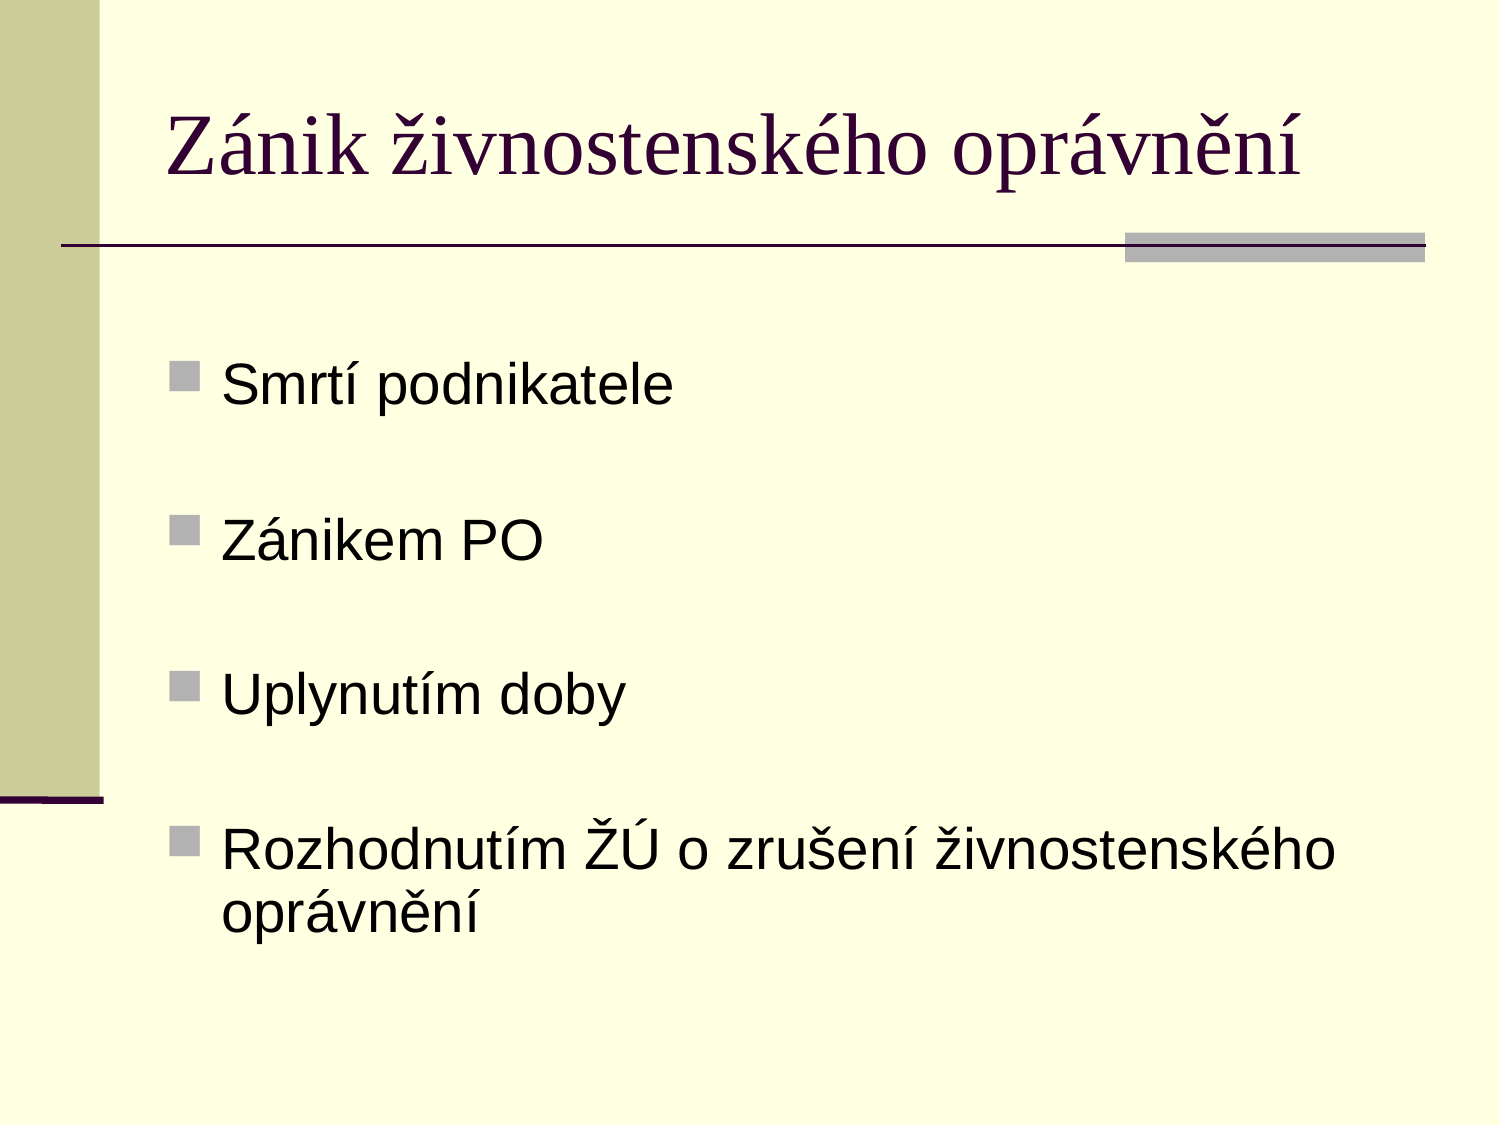

# Zánik živnostenského oprávnění
Smrtí podnikatele
Zánikem PO
Uplynutím doby
Rozhodnutím ŽÚ o zrušení živnostenského oprávnění